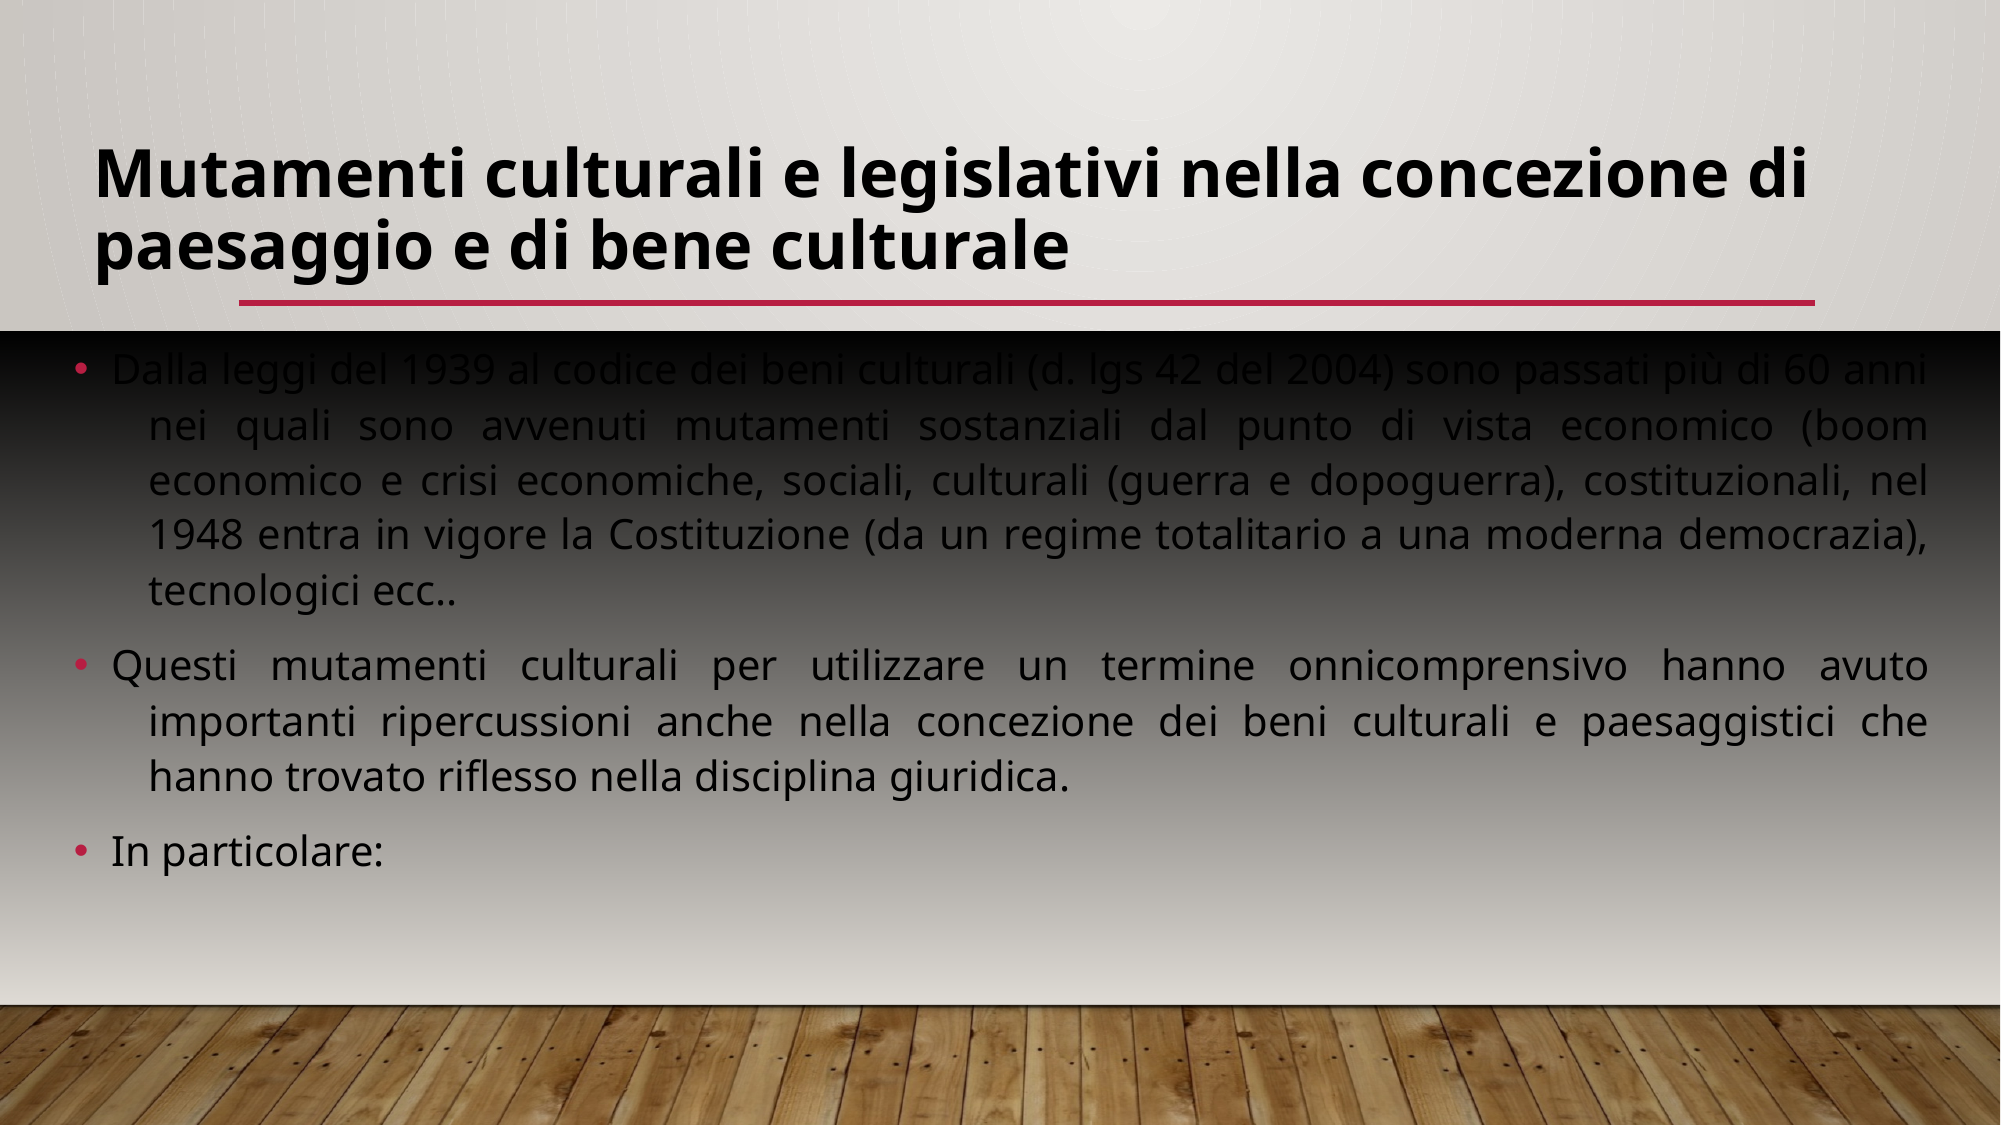

# Mutamenti culturali e legislativi nella concezione di paesaggio e di bene culturale
Dalla leggi del 1939 al codice dei beni culturali (d. lgs 42 del 2004) sono passati più di 60 anni nei quali sono avvenuti mutamenti sostanziali dal punto di vista economico (boom economico e crisi economiche, sociali, culturali (guerra e dopoguerra), costituzionali, nel 1948 entra in vigore la Costituzione (da un regime totalitario a una moderna democrazia), tecnologici ecc..
Questi mutamenti culturali per utilizzare un termine onnicomprensivo hanno avuto importanti ripercussioni anche nella concezione dei beni culturali e paesaggistici che hanno trovato riflesso nella disciplina giuridica.
In particolare: